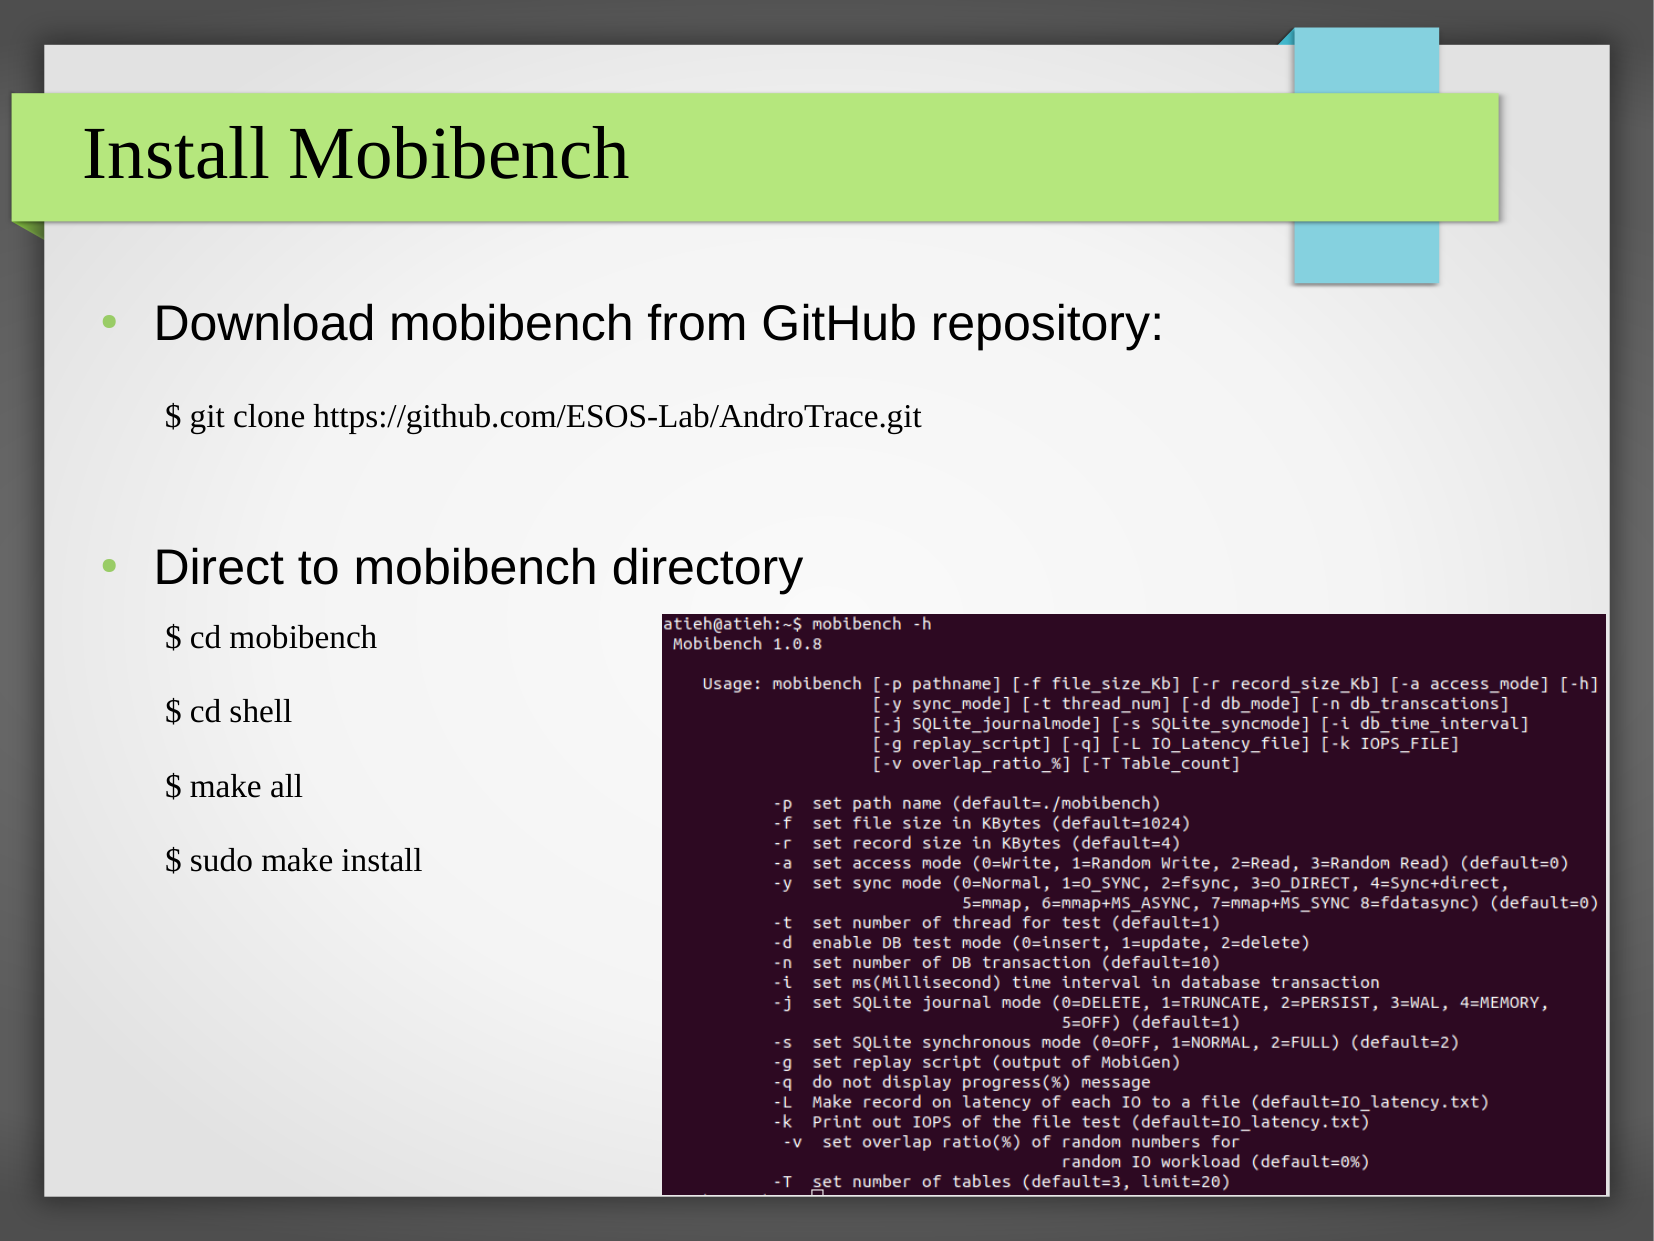

# Install Mobibench
Download mobibench from GitHub repository:
Direct to mobibench directory
$ git clone https://github.com/ESOS-Lab/AndroTrace.git
$ cd mobibench
$ cd shell
$ make all
$ sudo make install